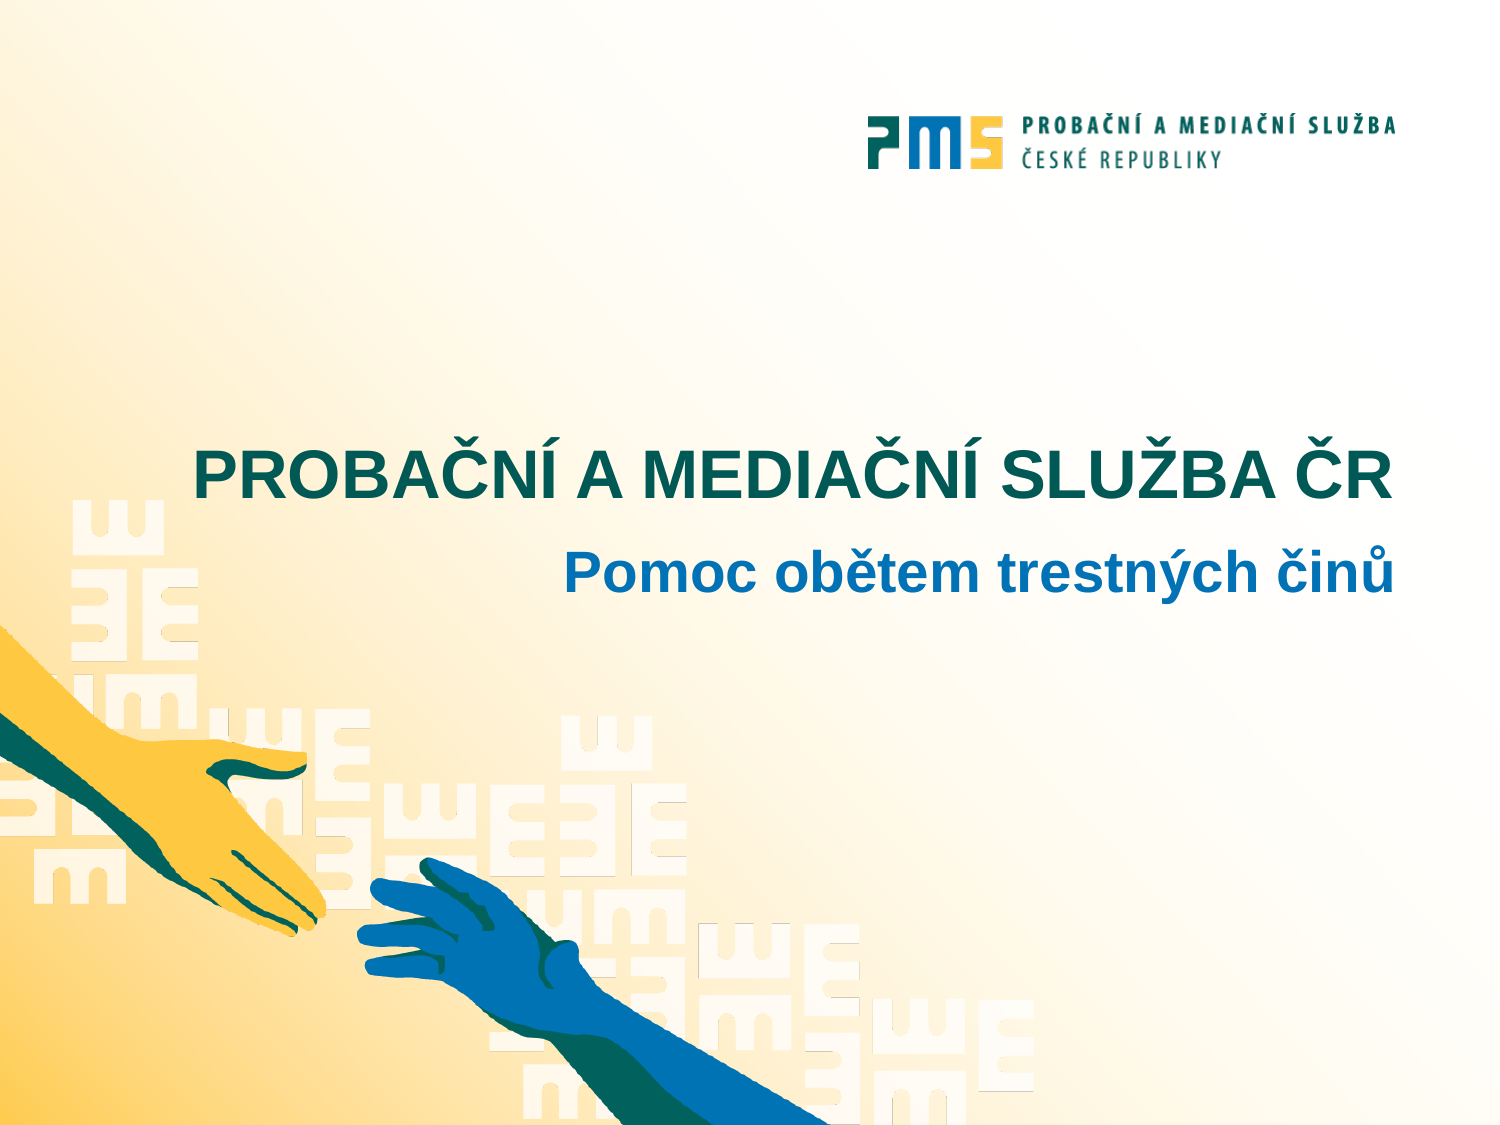

# Probační a mediační služba ČR
Pomoc obětem trestných činů